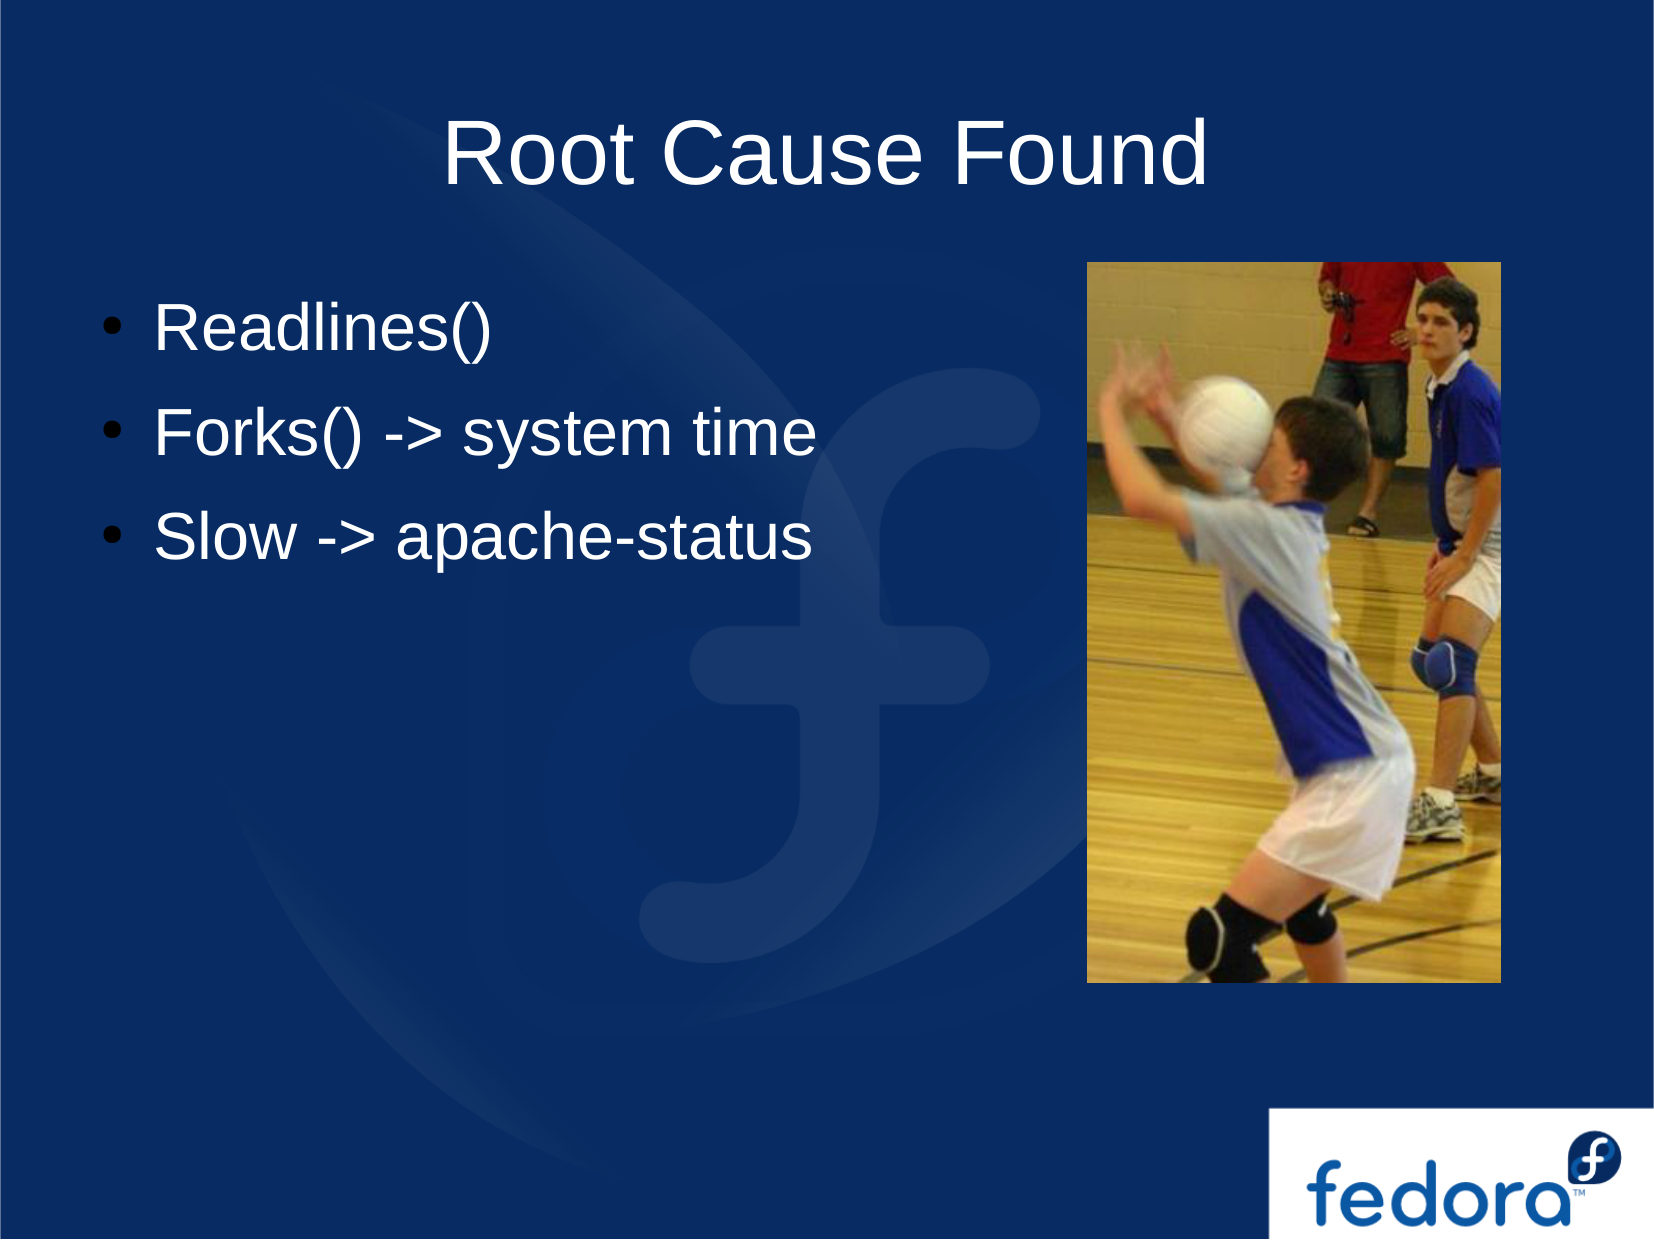

# Root Cause Found
Readlines()
Forks() -> system time
Slow -> apache-status